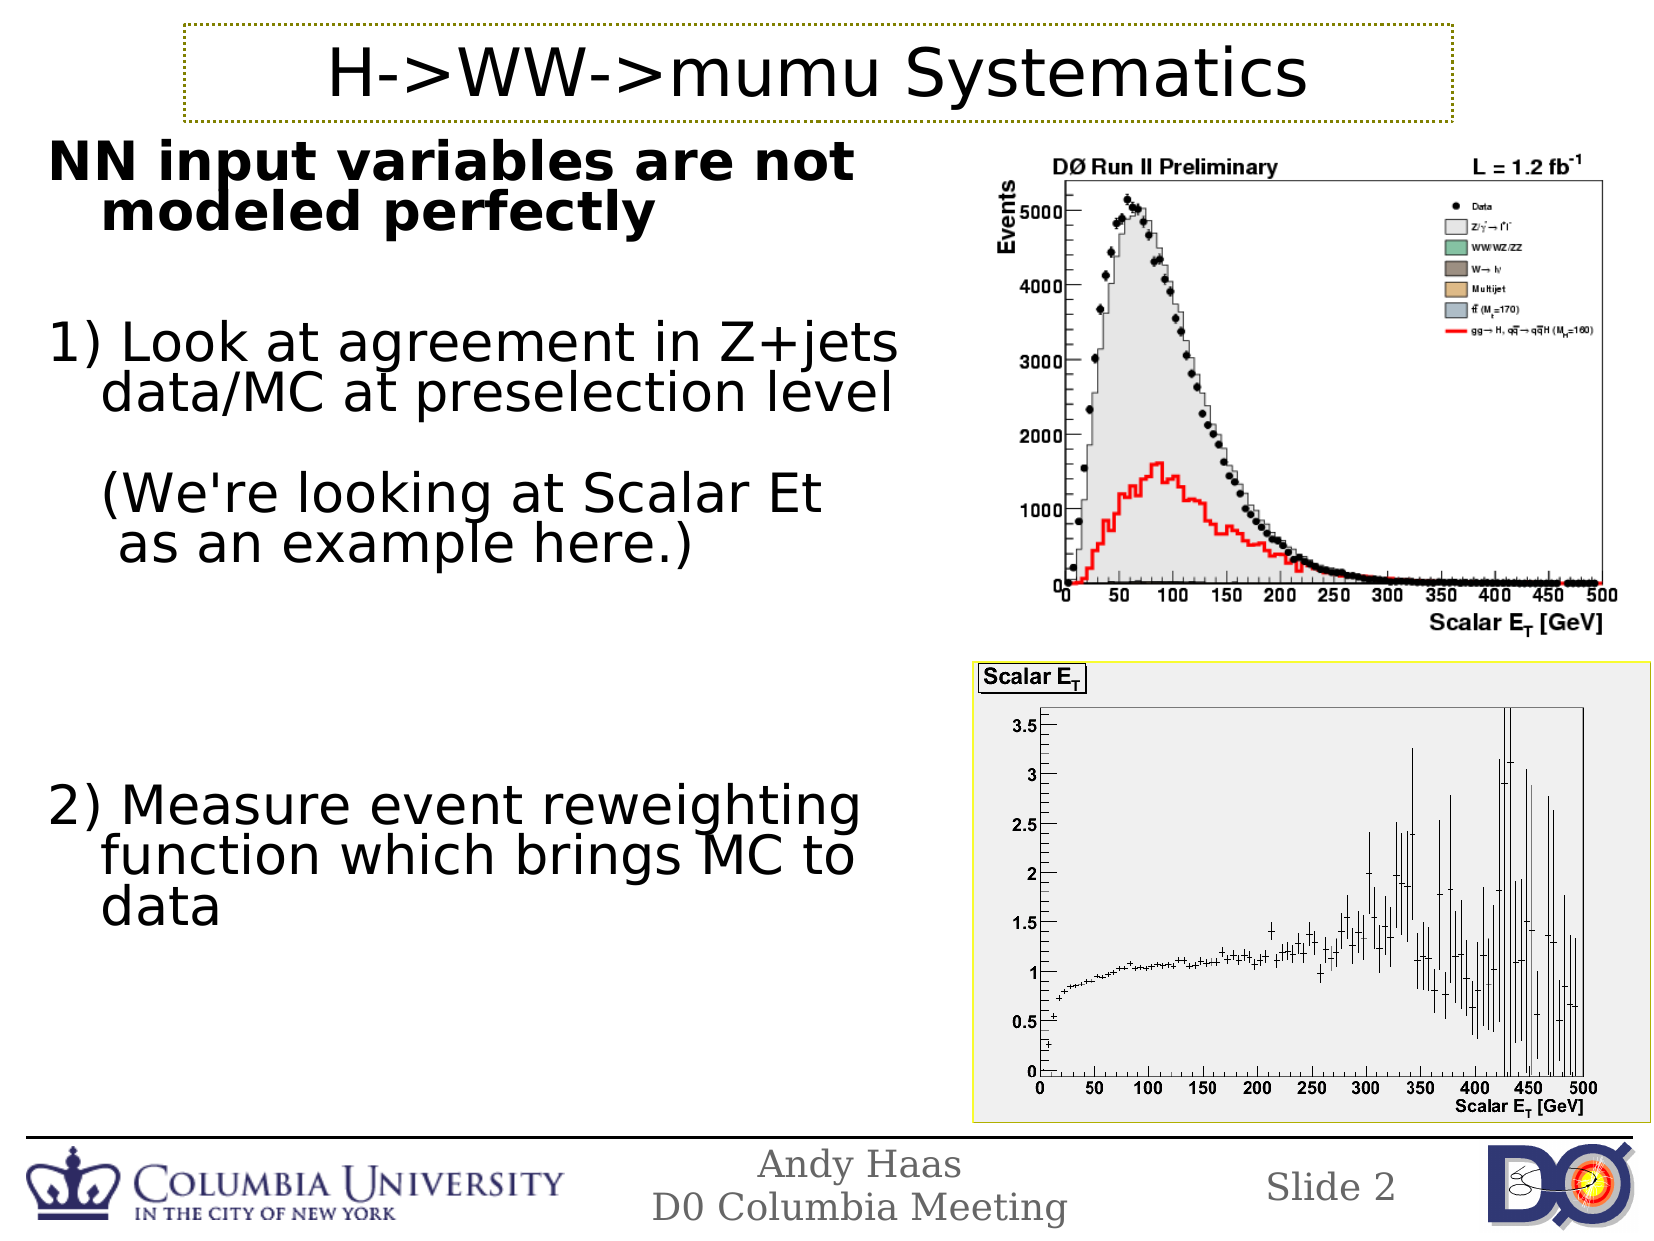

# H->WW->mumu Systematics
NN input variables are not modeled perfectly
1) Look at agreement in Z+jets data/MC at preselection level
(We're looking at Scalar Et
 as an example here.)
2) Measure event reweighting function which brings MC to data